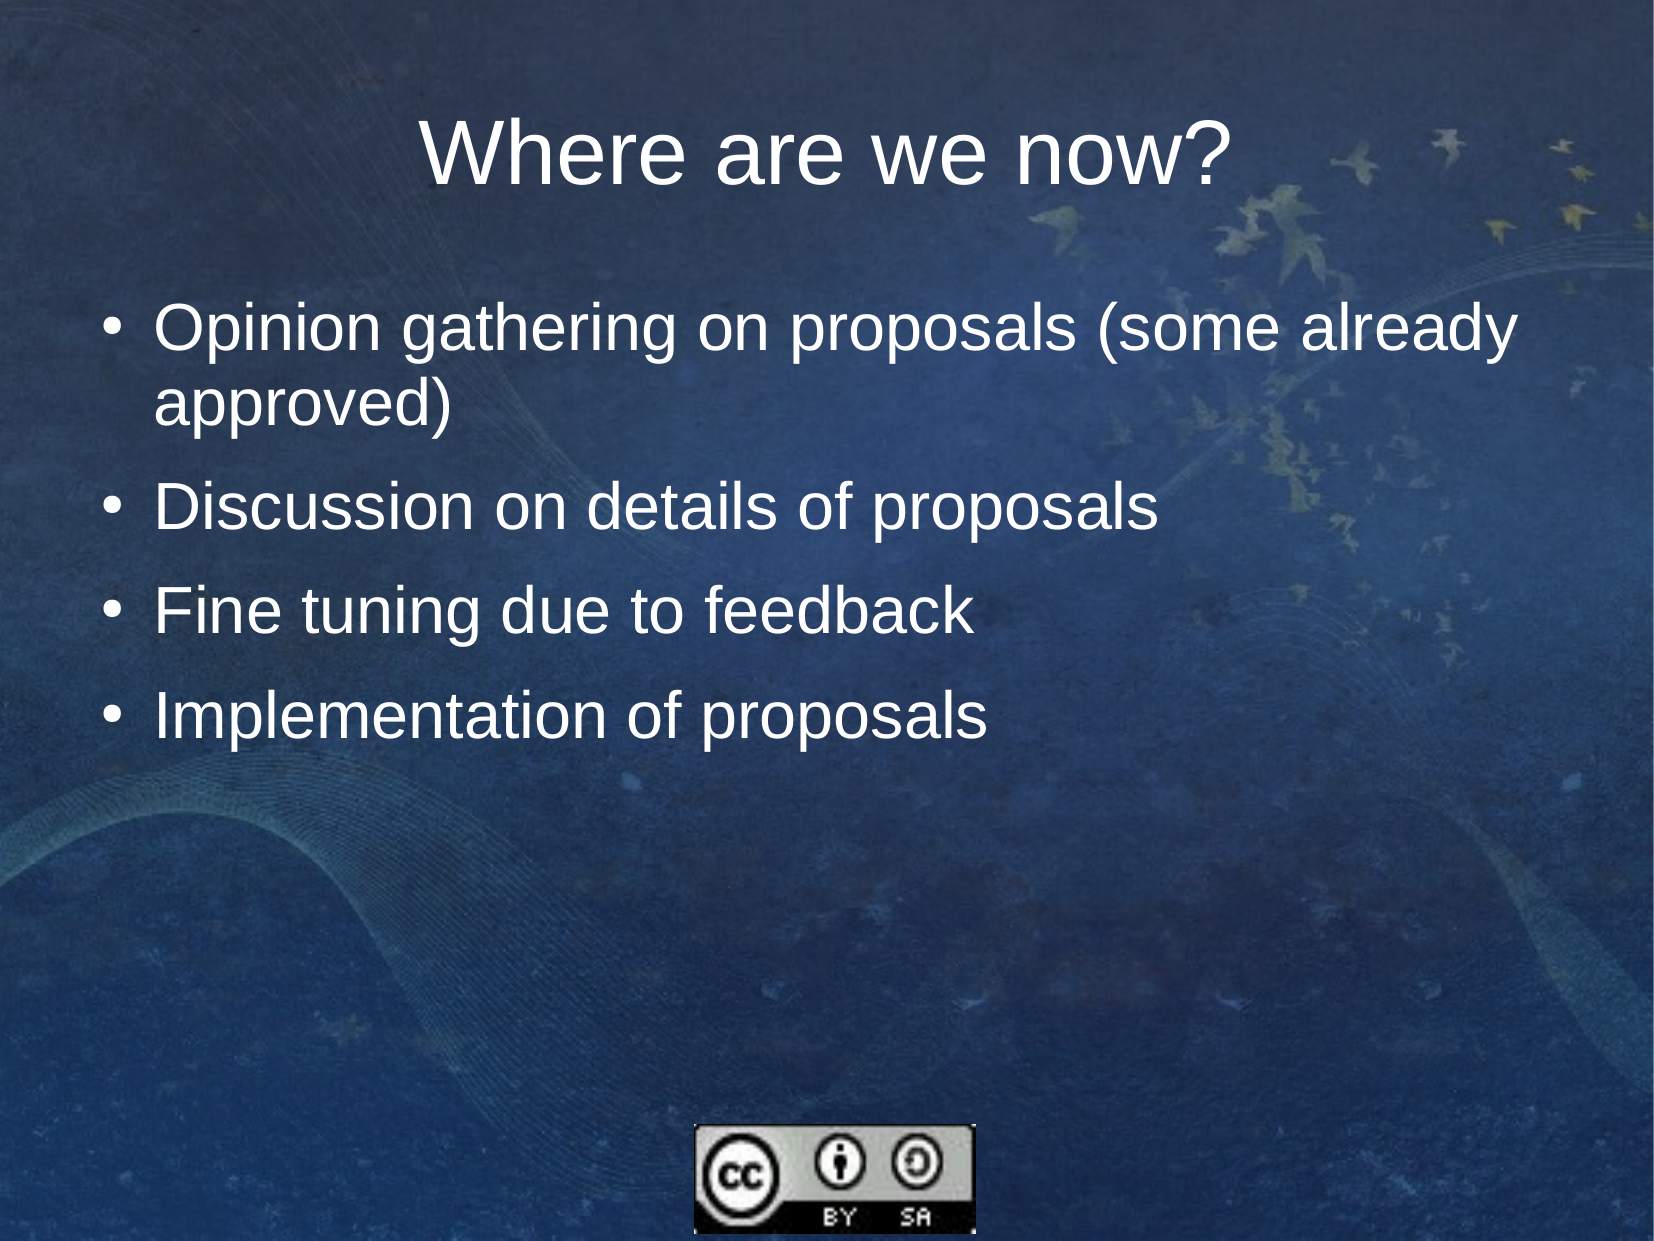

# Where are we now?
Opinion gathering on proposals (some already approved)
Discussion on details of proposals
Fine tuning due to feedback
Implementation of proposals